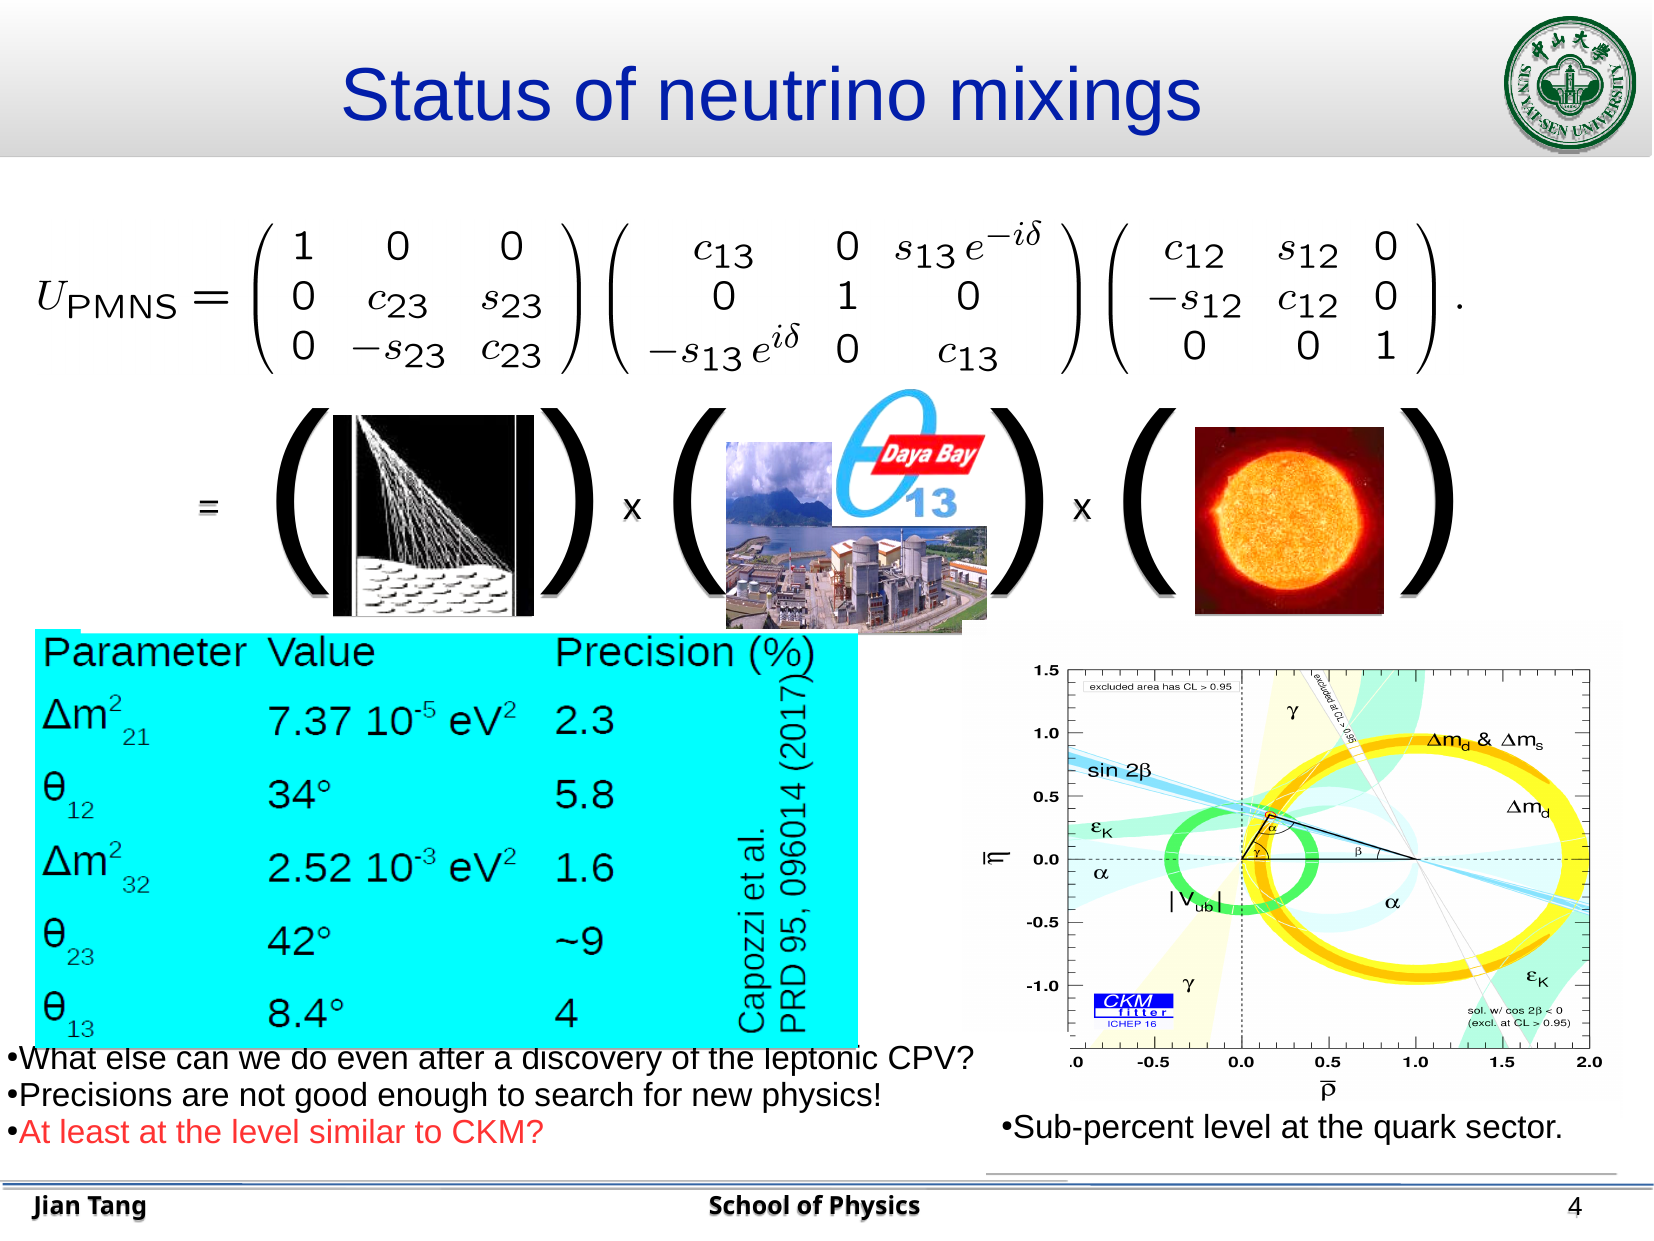

# Status of neutrino mixings
 (	 ) (	 ) ( )
=
x
x
What else can we do even after a discovery of the leptonic CPV?
Precisions are not good enough to search for new physics!
At least at the level similar to CKM?
Sub-percent level at the quark sector.